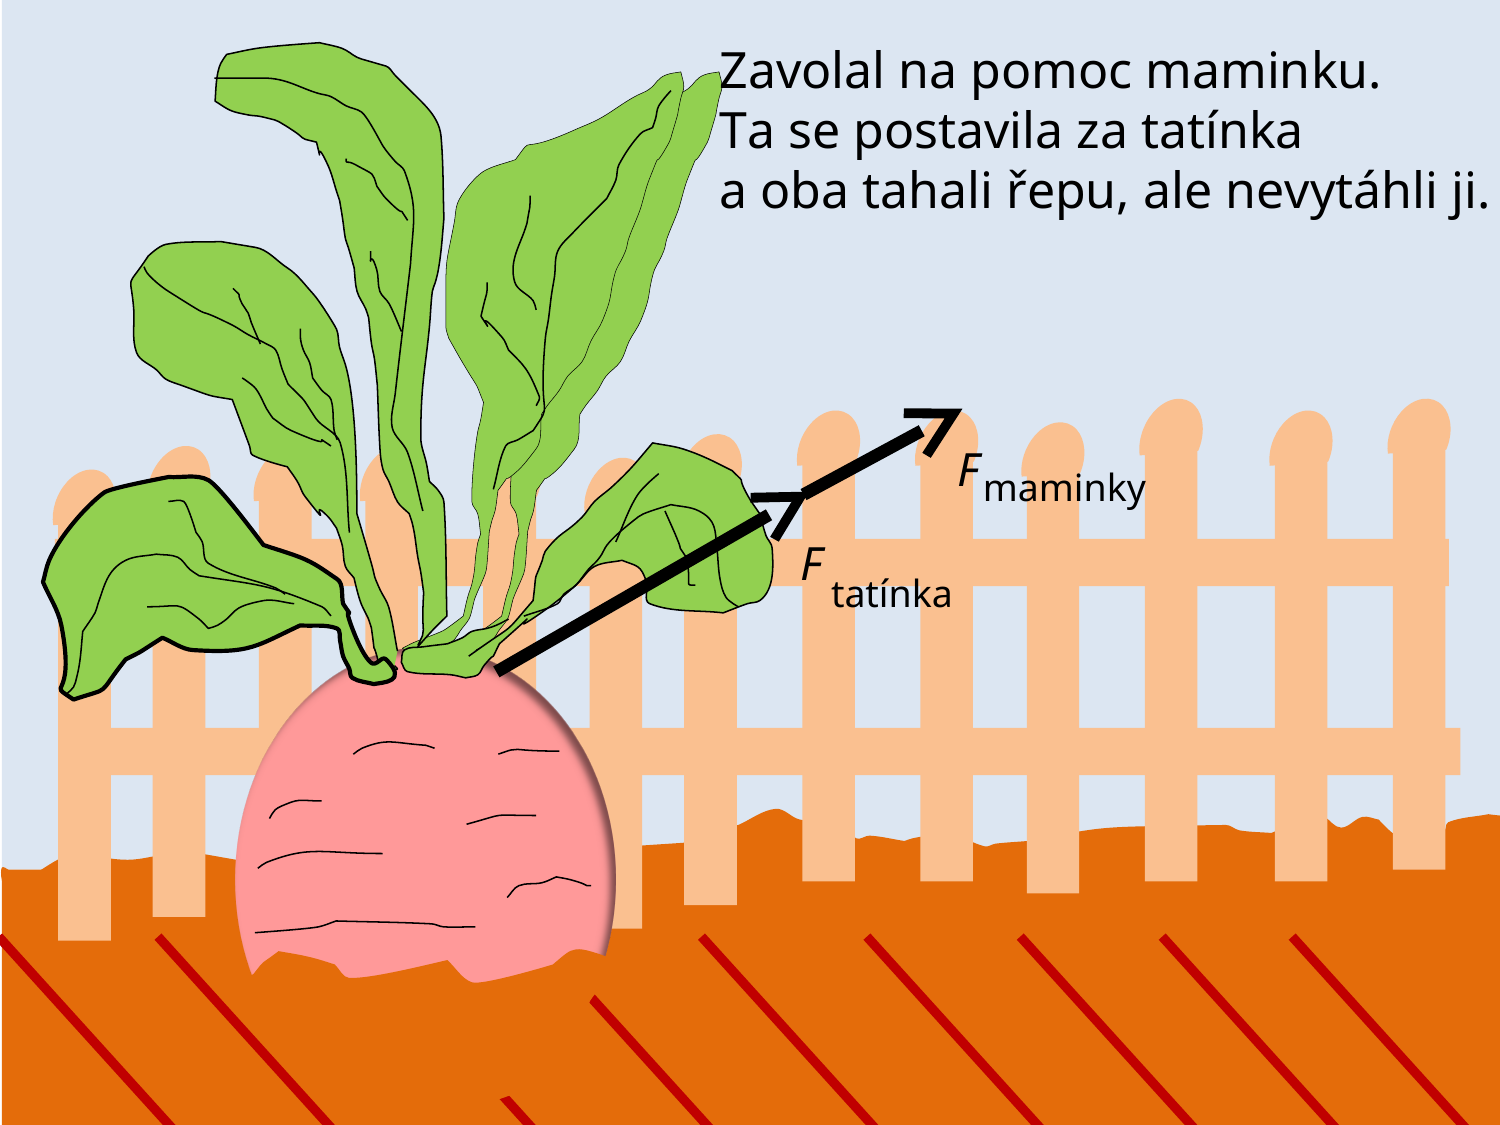

Zavolal na pomoc maminku.
Ta se postavila za tatínka
a oba tahali řepu, ale nevytáhli ji.
F
maminky
F
tatínka